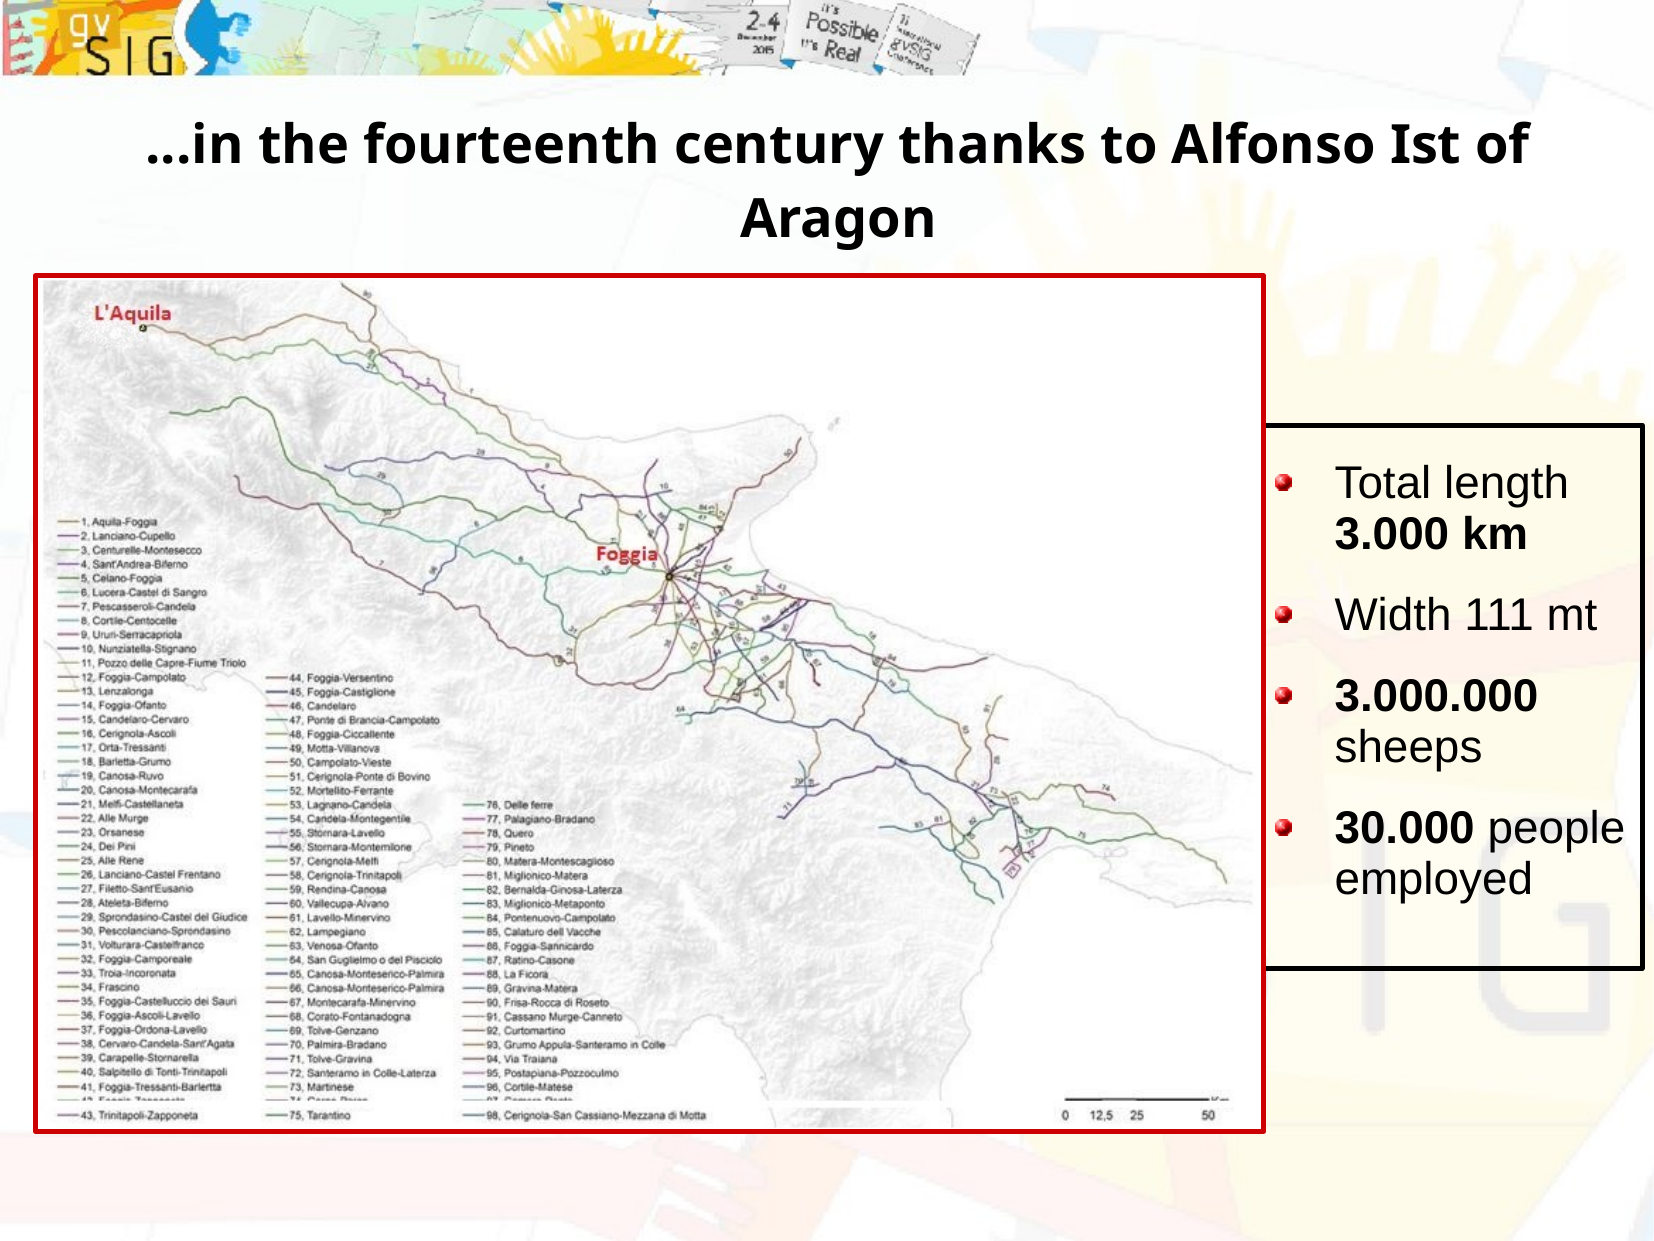

# ...in the fourteenth century thanks to Alfonso Ist of Aragon
Total length 3.000 km
Width 111 mt
3.000.000 sheeps
30.000 people employed